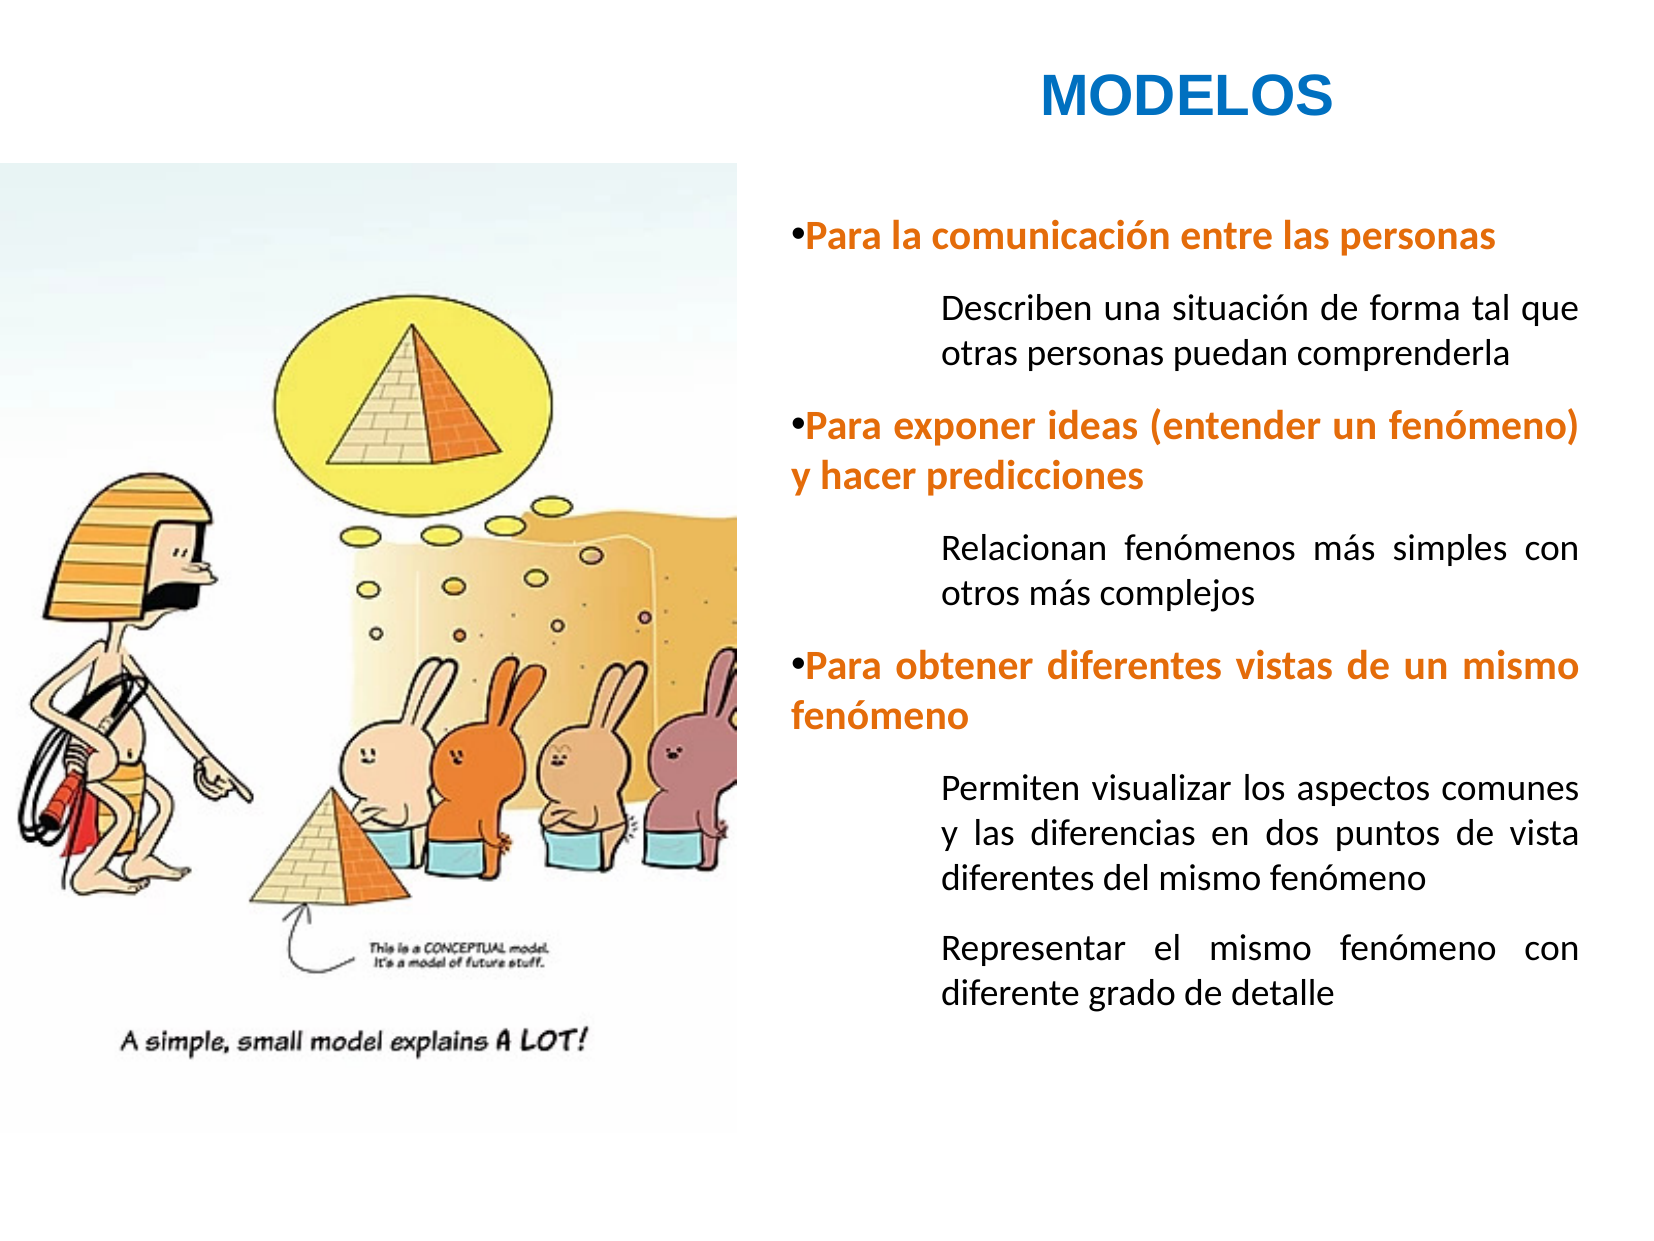

MODELOS
Para la comunicación entre las personas
Describen una situación de forma tal que otras personas puedan comprenderla
Para exponer ideas (entender un fenómeno) y hacer predicciones
Relacionan fenómenos más simples con otros más complejos
Para obtener diferentes vistas de un mismo fenómeno
Permiten visualizar los aspectos comunes y las diferencias en dos puntos de vista diferentes del mismo fenómeno
Representar el mismo fenómeno con diferente grado de detalle